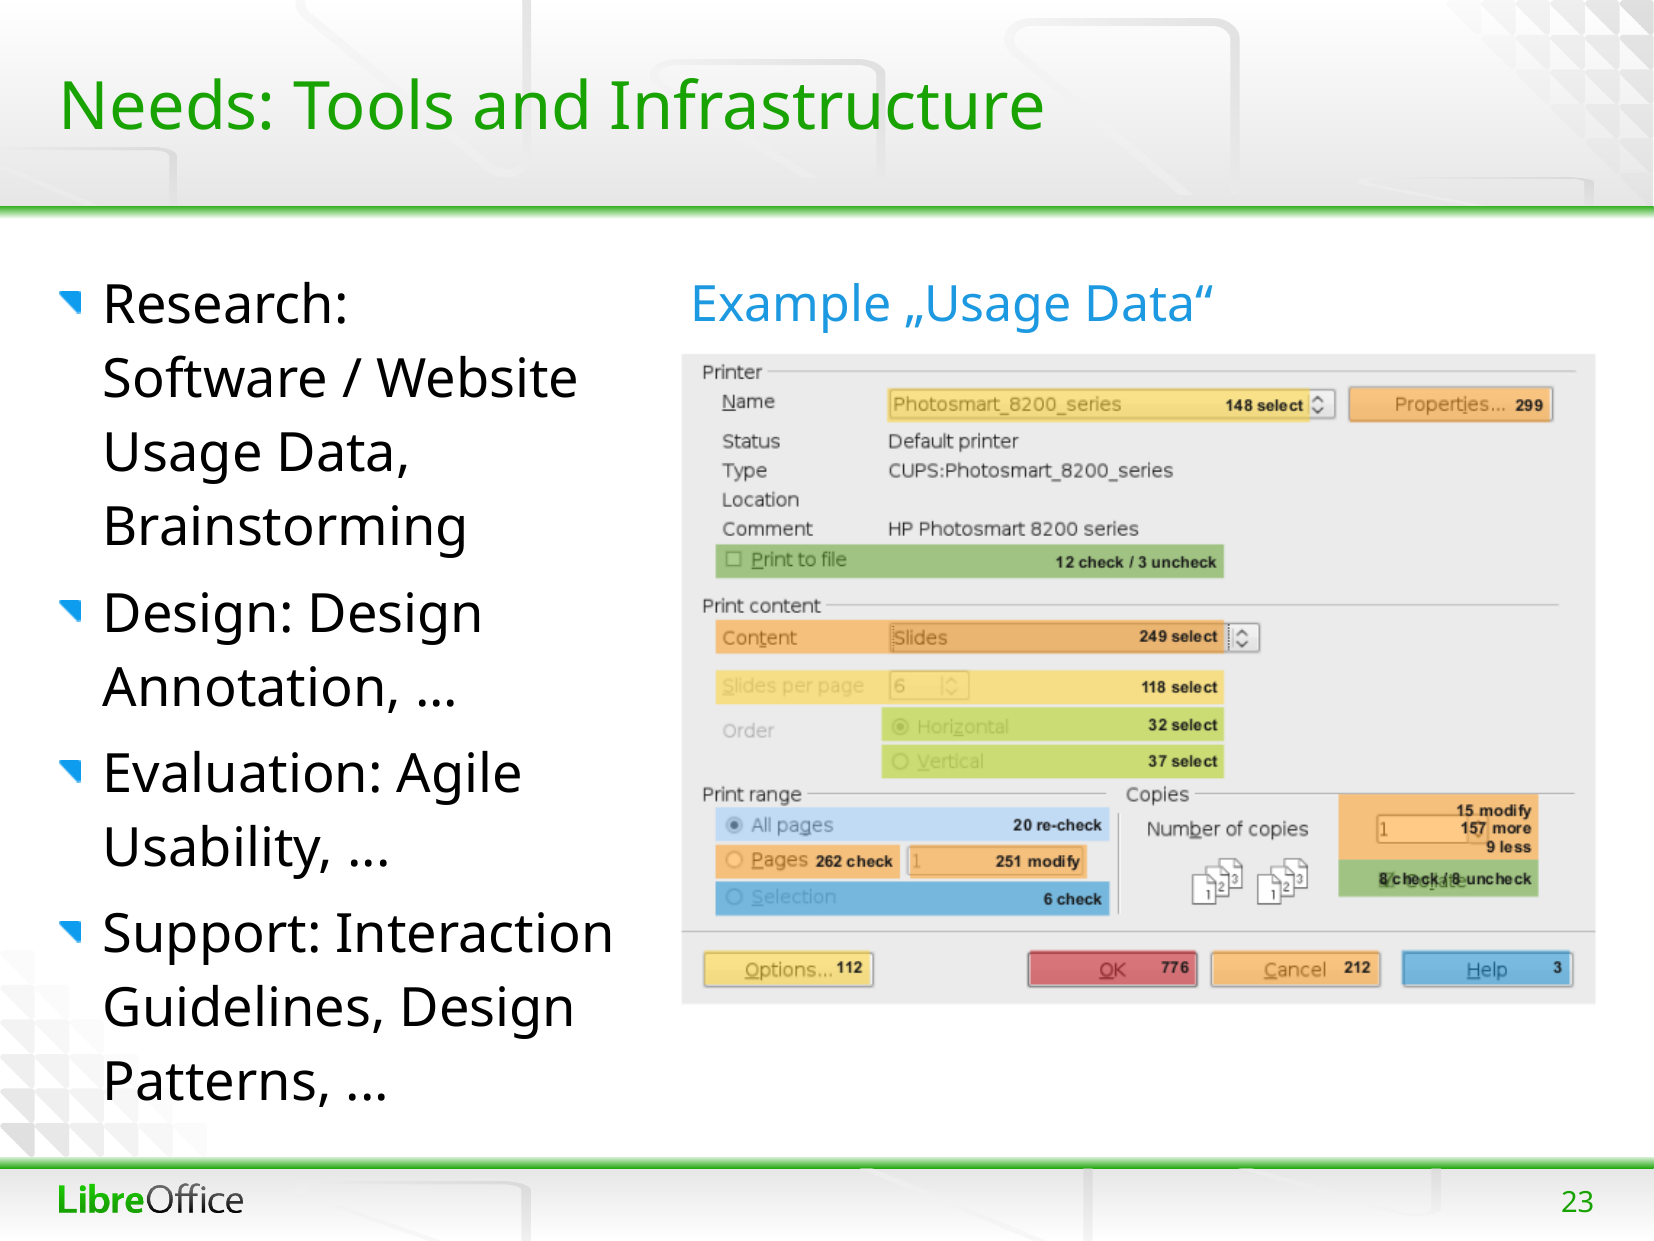

# Needs: Tools and Infrastructure
Example „Usage Data“
Research: Software / Website Usage Data, Brainstorming
Design: Design Annotation, ...
Evaluation: Agile Usability, ...
Support: Interaction Guidelines, Design Patterns, ...
23